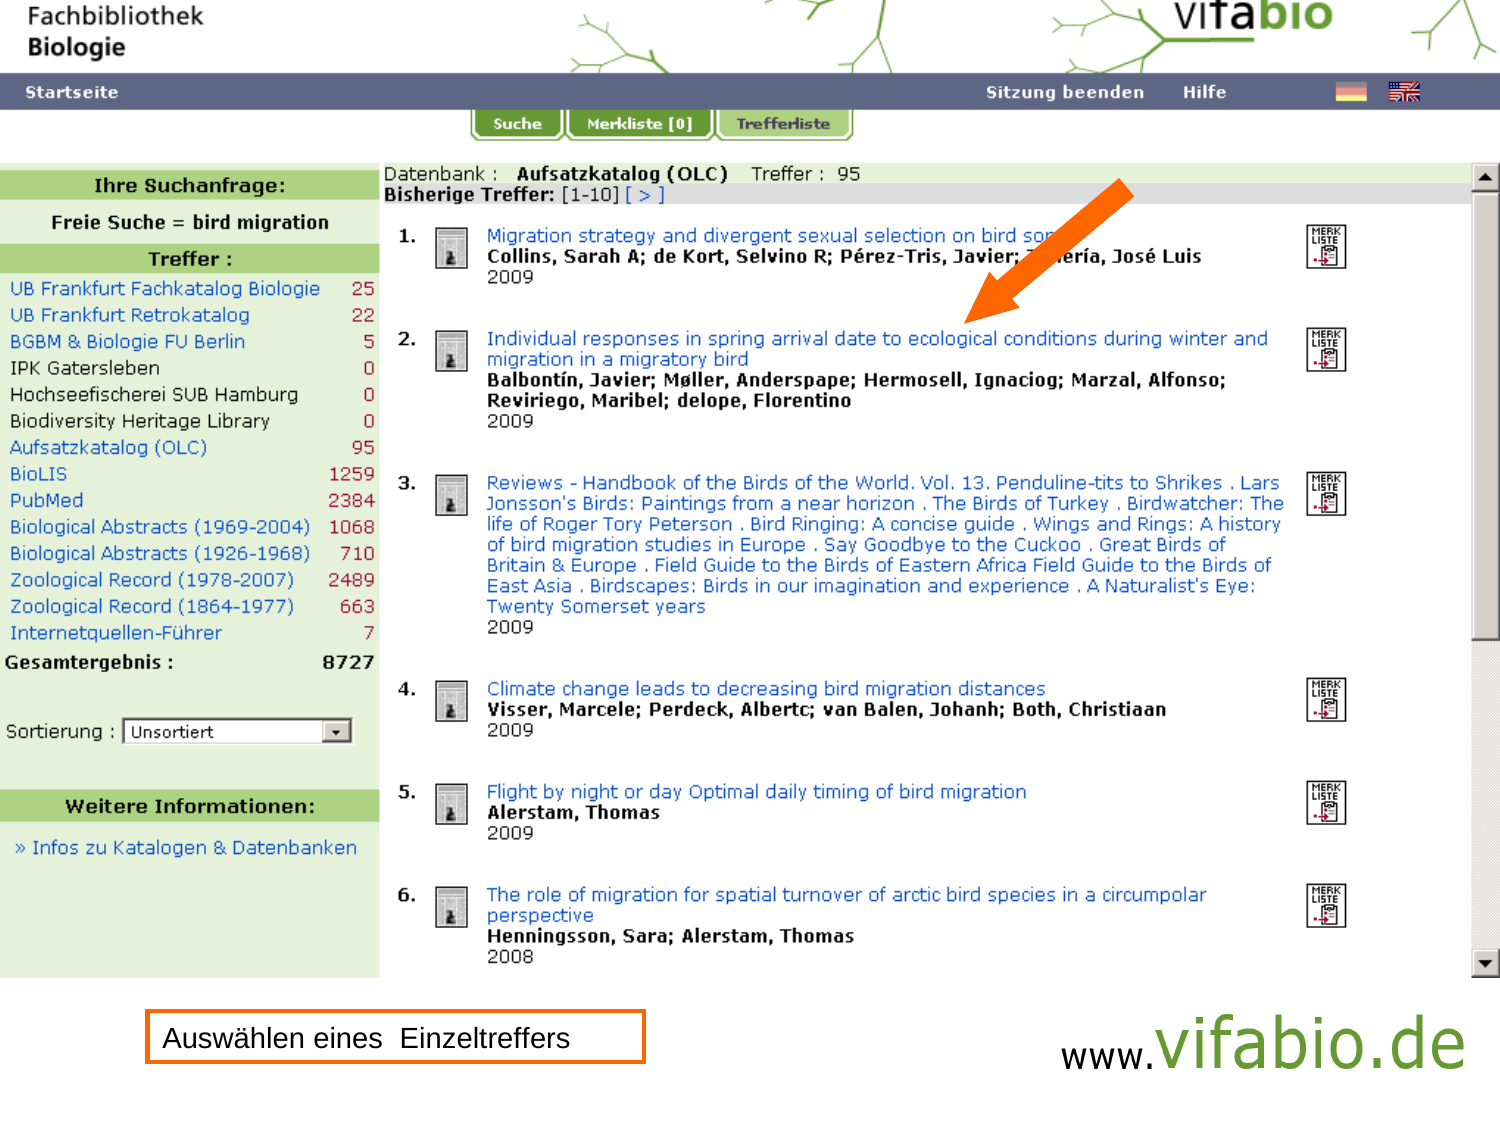

# Kurztrefferliste -> OLC (Bildschirmfoto)
...
Auswählen eines Einzeltreffers